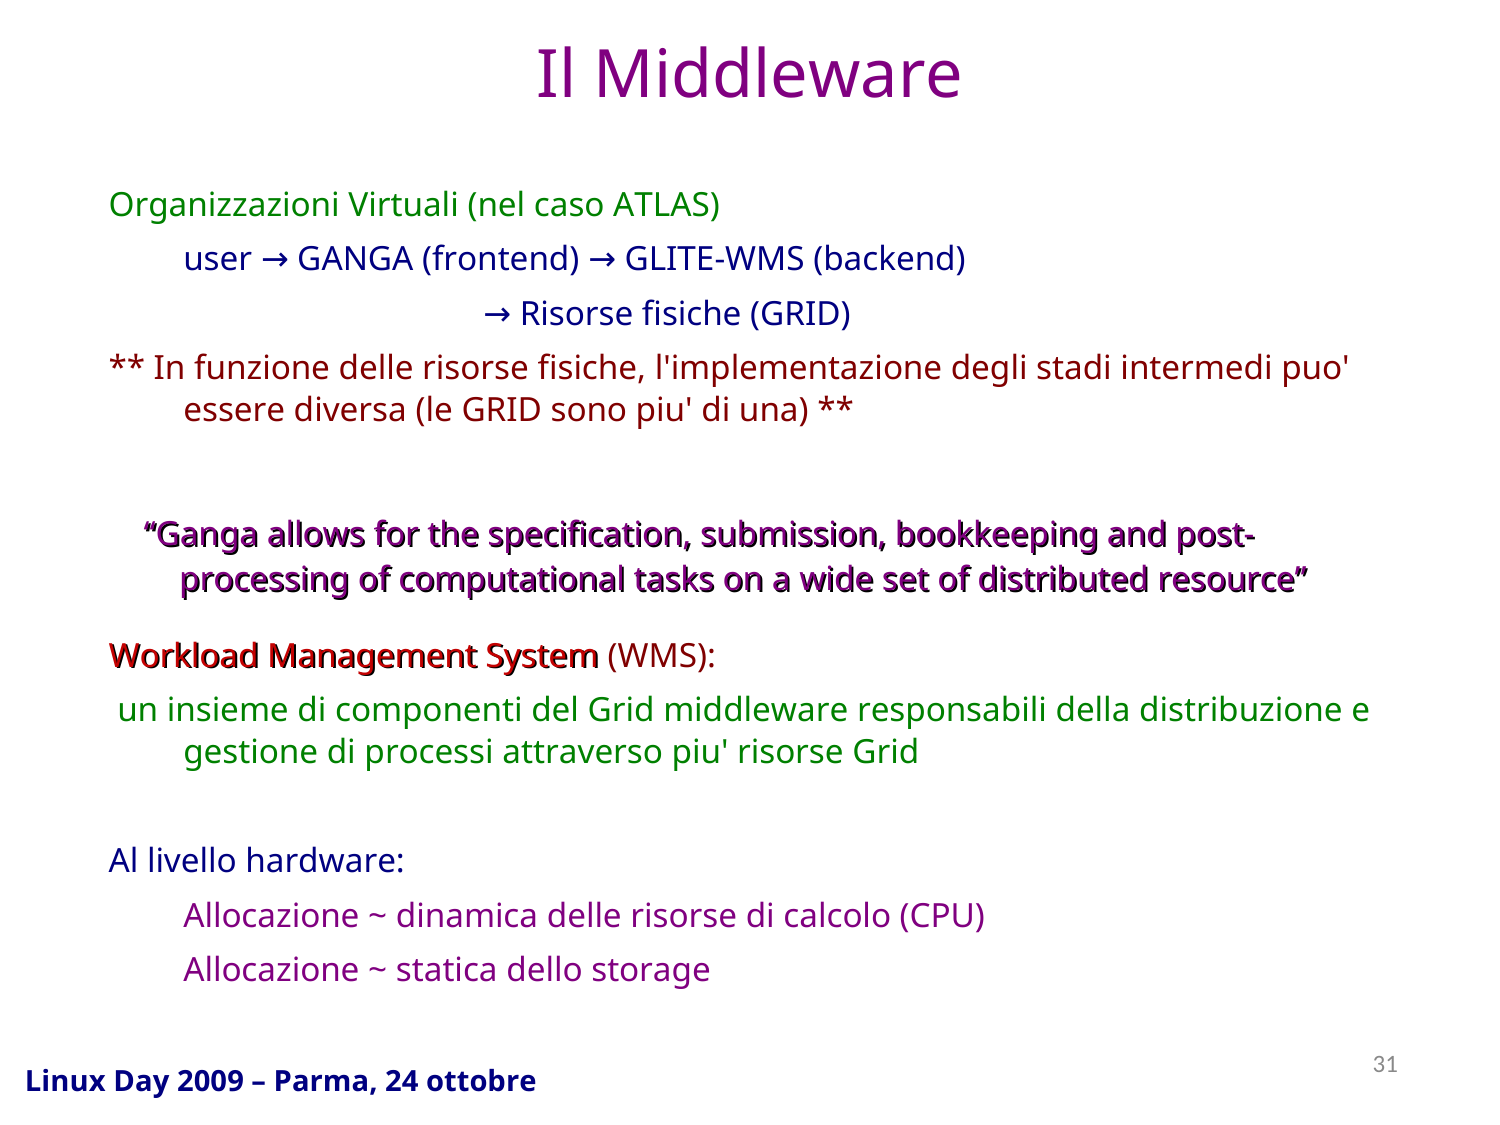

Il Middleware
# Organizzazioni Virtuali (nel caso ATLAS)‏
	user → GANGA (frontend) → GLITE-WMS (backend)‏
					→ Risorse fisiche (GRID)
** In funzione delle risorse fisiche, l'implementazione degli stadi intermedi puo' essere diversa (le GRID sono piu' di una) **
“Ganga allows for the specification, submission, bookkeeping and post-processing of computational tasks on a wide set of distributed resource”
Workload Management System (WMS):
 un insieme di componenti del Grid middleware responsabili della distribuzione e gestione di processi attraverso piu' risorse Grid
Al livello hardware:
	Allocazione ~ dinamica delle risorse di calcolo (CPU)‏
	Allocazione ~ statica dello storage
31